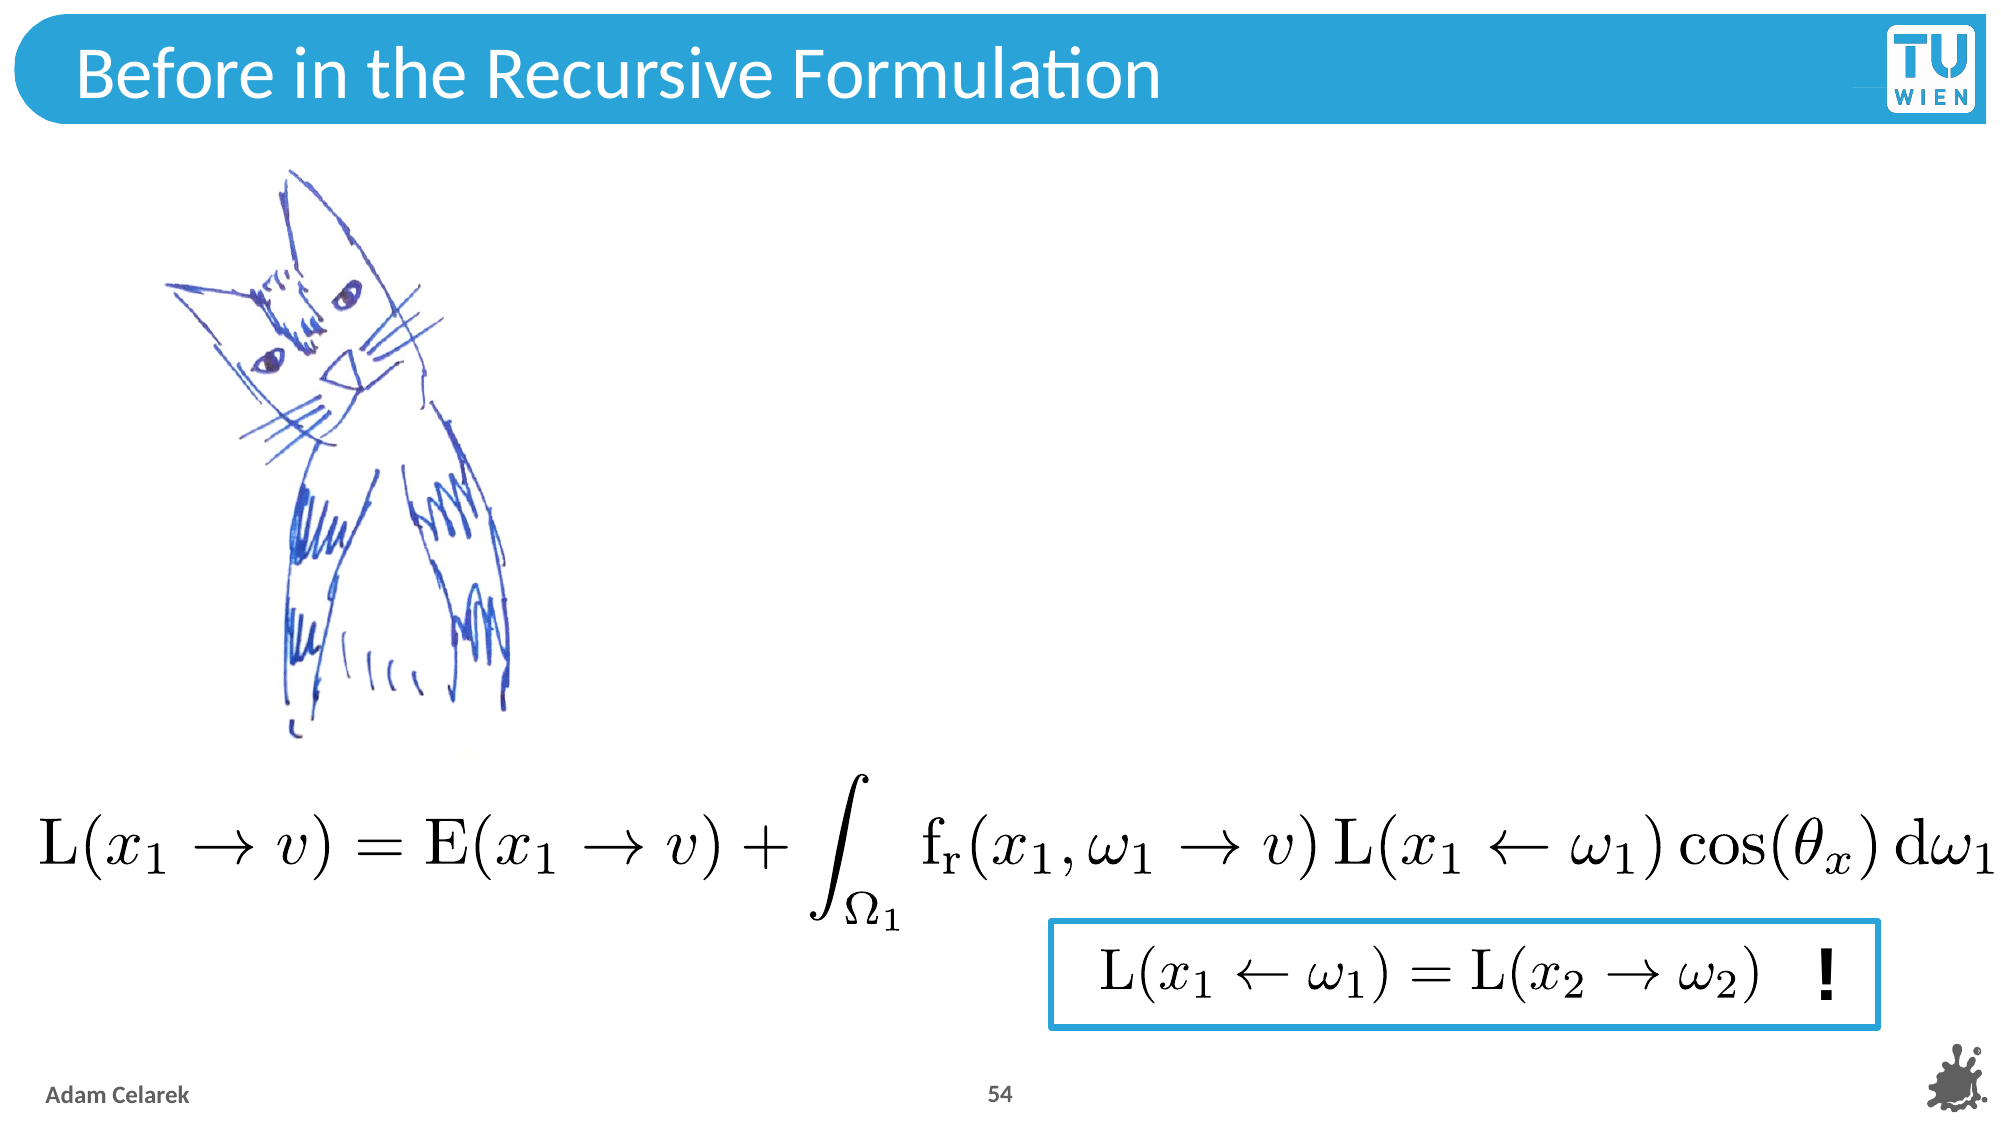

# Before in the Recursive Formulation
!
Adam Celarek